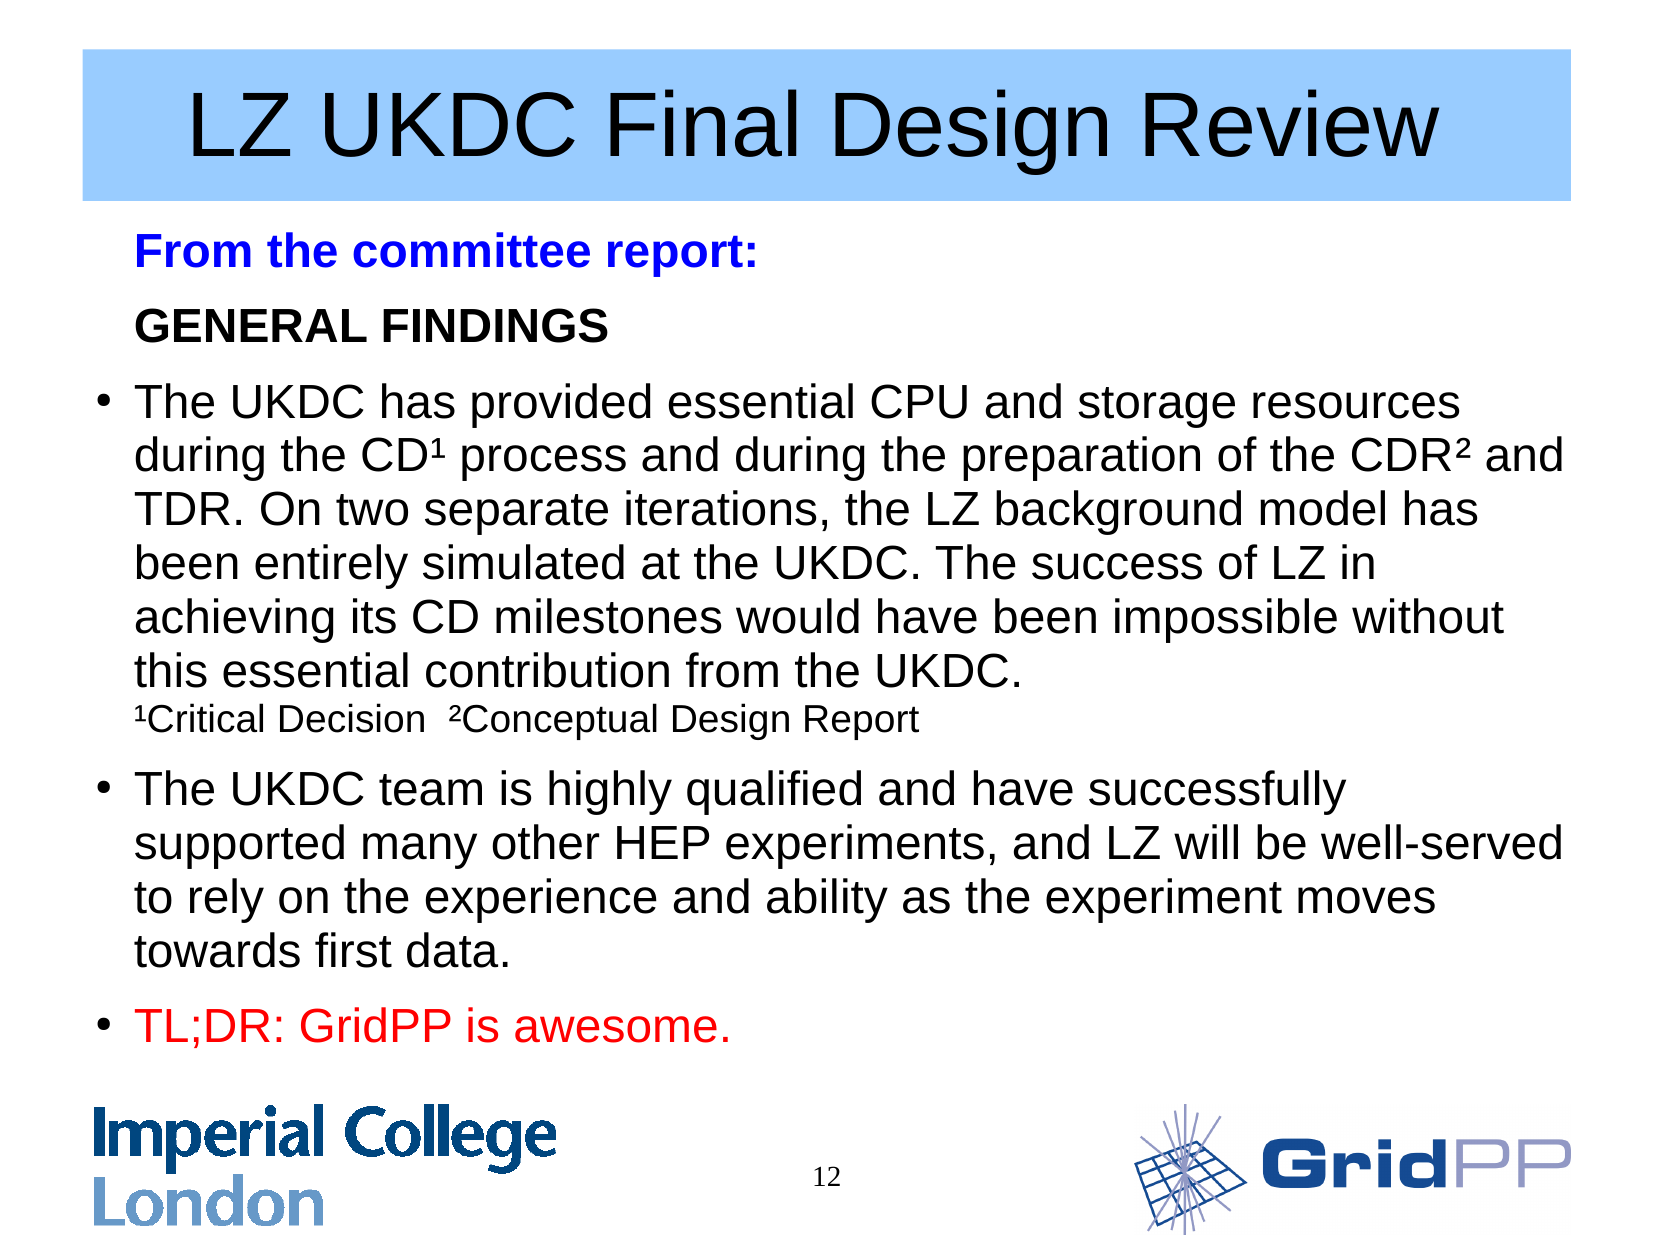

# LZ UKDC Final Design Review
From the committee report:
GENERAL FINDINGS
The UKDC has provided essential CPU and storage resources during the CD¹ process and during the preparation of the CDR² and TDR. On two separate iterations, the LZ background model has been entirely simulated at the UKDC. The success of LZ in achieving its CD milestones would have been impossible without this essential contribution from the UKDC.
¹Critical Decision ²Conceptual Design Report
The UKDC team is highly qualified and have successfully supported many other HEP experiments, and LZ will be well-served to rely on the experience and ability as the experiment moves towards first data.
TL;DR: GridPP is awesome.
12